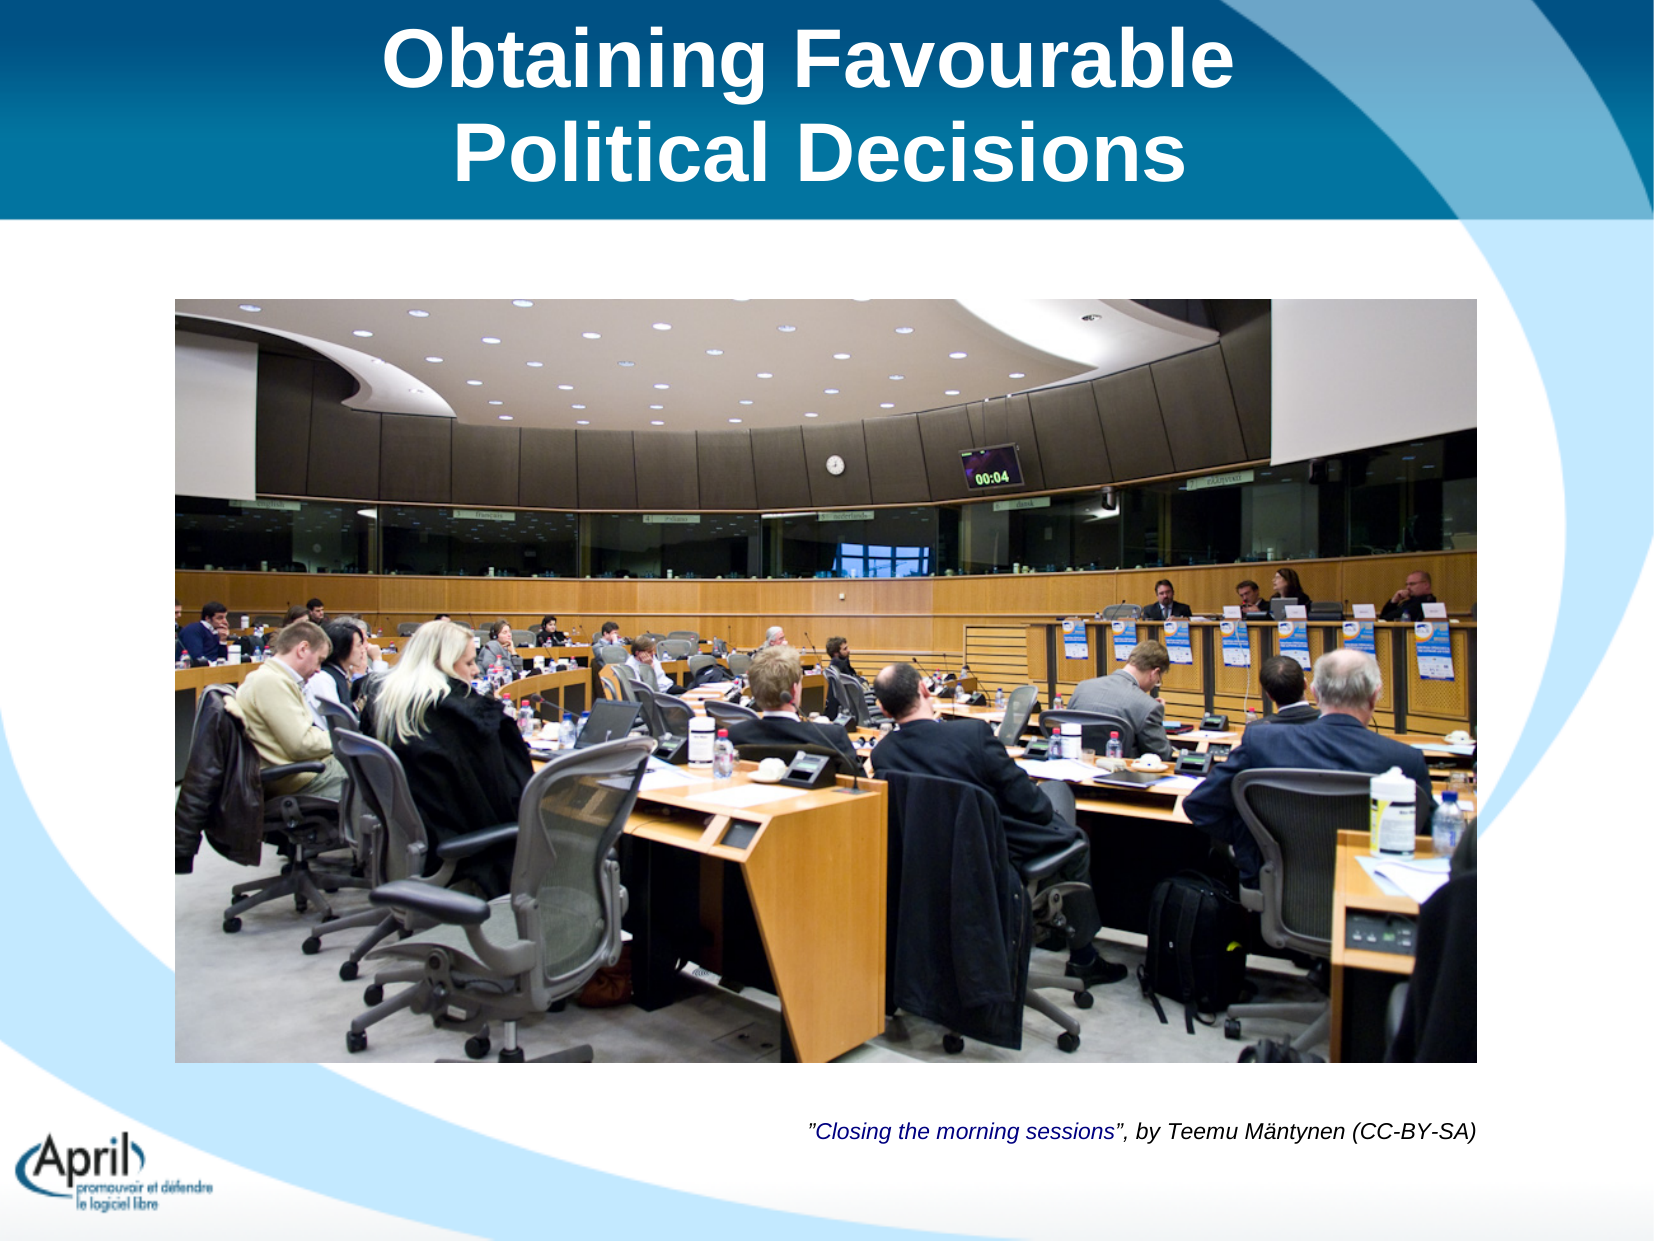

# Obtaining Favourable Political Decisions
”Closing the morning sessions”, by Teemu Mäntynen (CC-BY-SA)